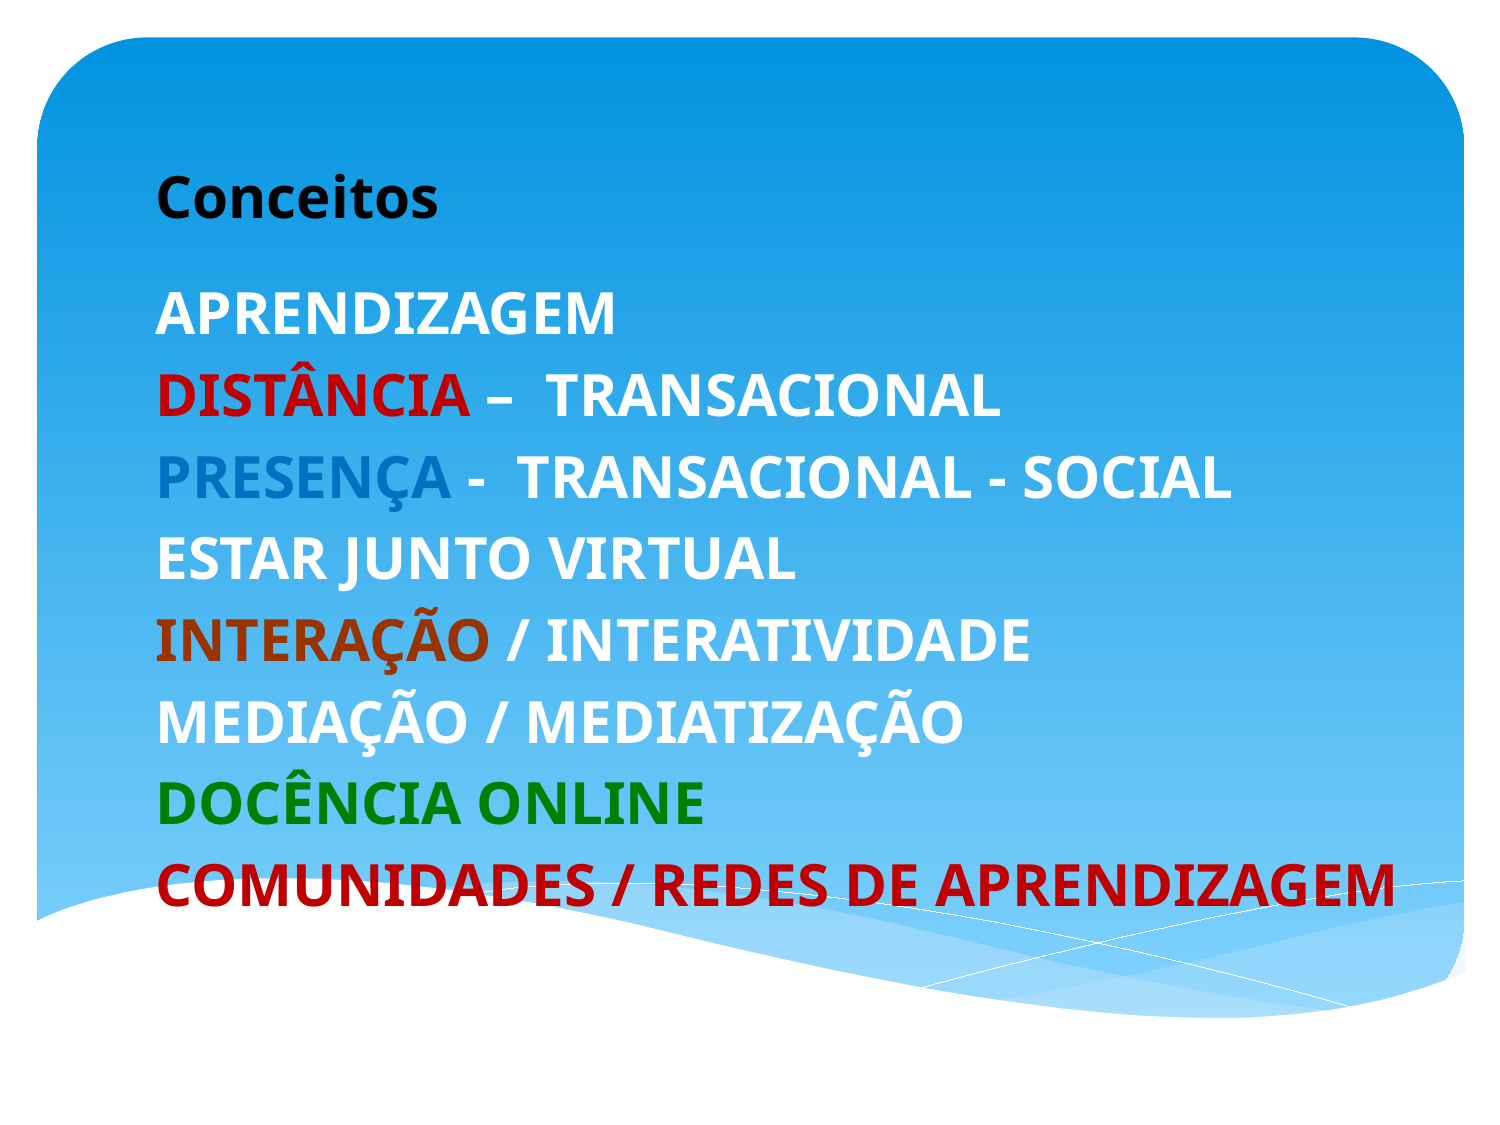

# Conceitos
APRENDIZAGEM
DISTÂNCIA – TRANSACIONAL
PRESENÇA - TRANSACIONAL - SOCIAL
ESTAR JUNTO VIRTUAL
INTERAÇÃO / INTERATIVIDADE
MEDIAÇÃO / MEDIATIZAÇÃO
DOCÊNCIA ONLINE
COMUNIDADES / REDES DE APRENDIZAGEM